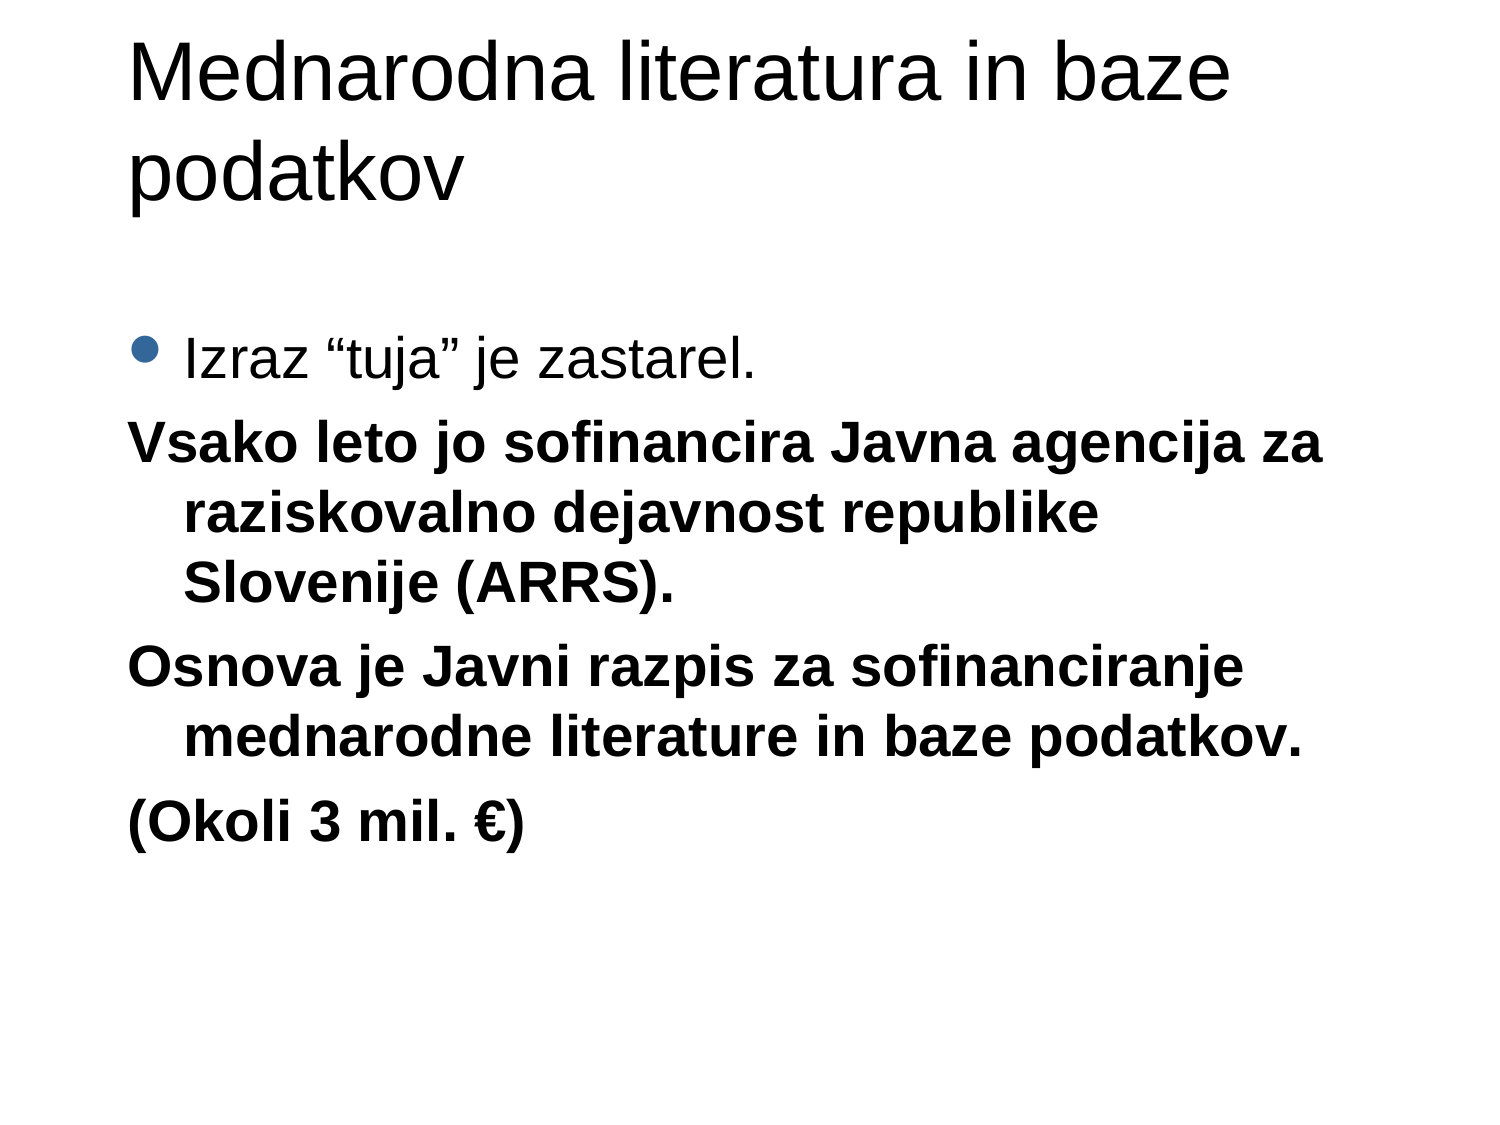

# Mednarodna literatura in baze podatkov
Izraz “tuja” je zastarel.
Vsako leto jo sofinancira Javna agencija za raziskovalno dejavnost republike Slovenije (ARRS).
Osnova je Javni razpis za sofinanciranje mednarodne literature in baze podatkov.
(Okoli 3 mil. €)
Primoz Juznic, BINK, FF, Univerza v Ljubljani